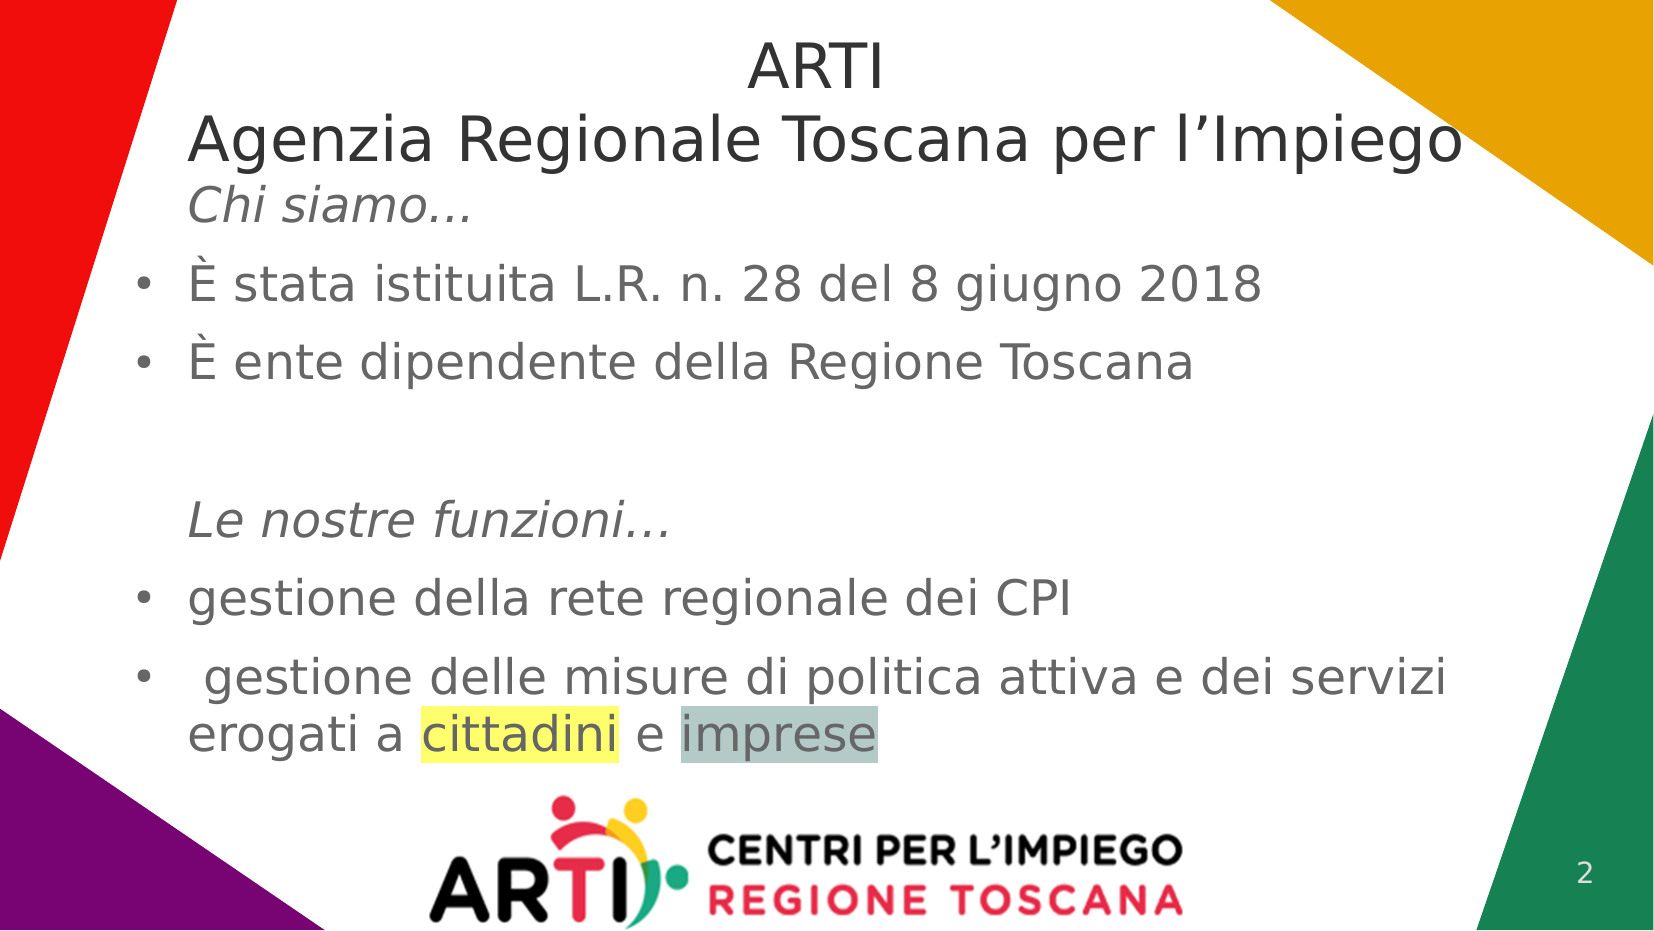

# ARTI Agenzia Regionale Toscana per l’Impiego
Chi siamo...
È stata istituita L.R. n. 28 del 8 giugno 2018
È ente dipendente della Regione Toscana
Le nostre funzioni…
gestione della rete regionale dei CPI
 gestione delle misure di politica attiva e dei servizi erogati a cittadini e imprese
2